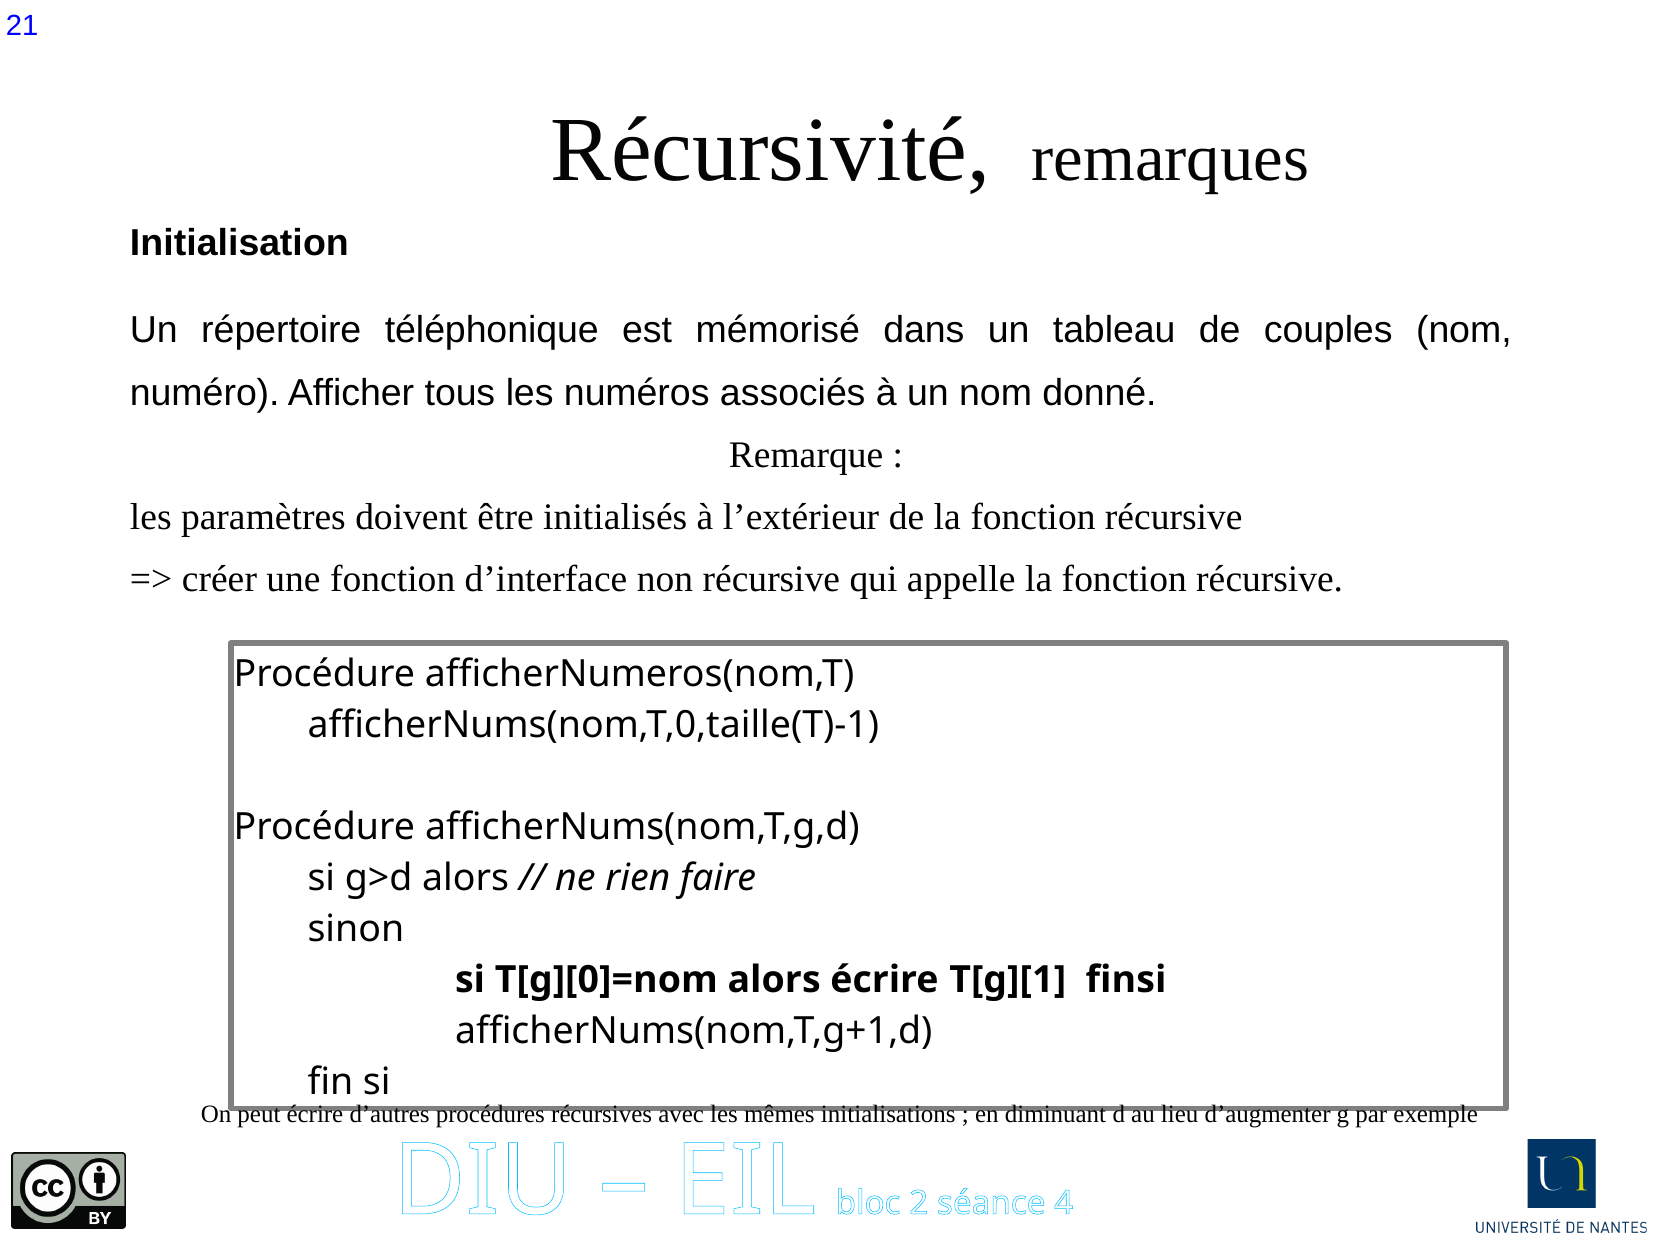

21
# Récursivité, remarques
Initialisation
Un répertoire téléphonique est mémorisé dans un tableau de couples (nom, numéro). Afficher tous les numéros associés à un nom donné.
Remarque :
les paramètres doivent être initialisés à l’extérieur de la fonction récursive
=> créer une fonction d’interface non récursive qui appelle la fonction récursive.
Procédure afficherNumeros(nom,T)
	afficherNums(nom,T,0,taille(T)-1)
Procédure afficherNums(nom,T,g,d)
	si g>d alors // ne rien faire
	sinon
			si T[g][0]=nom alors écrire T[g][1] finsi
			afficherNums(nom,T,g+1,d)
	fin si
On peut écrire d’autres procédures récursives avec les mêmes initialisations ; en diminuant d au lieu d’augmenter g par exemple